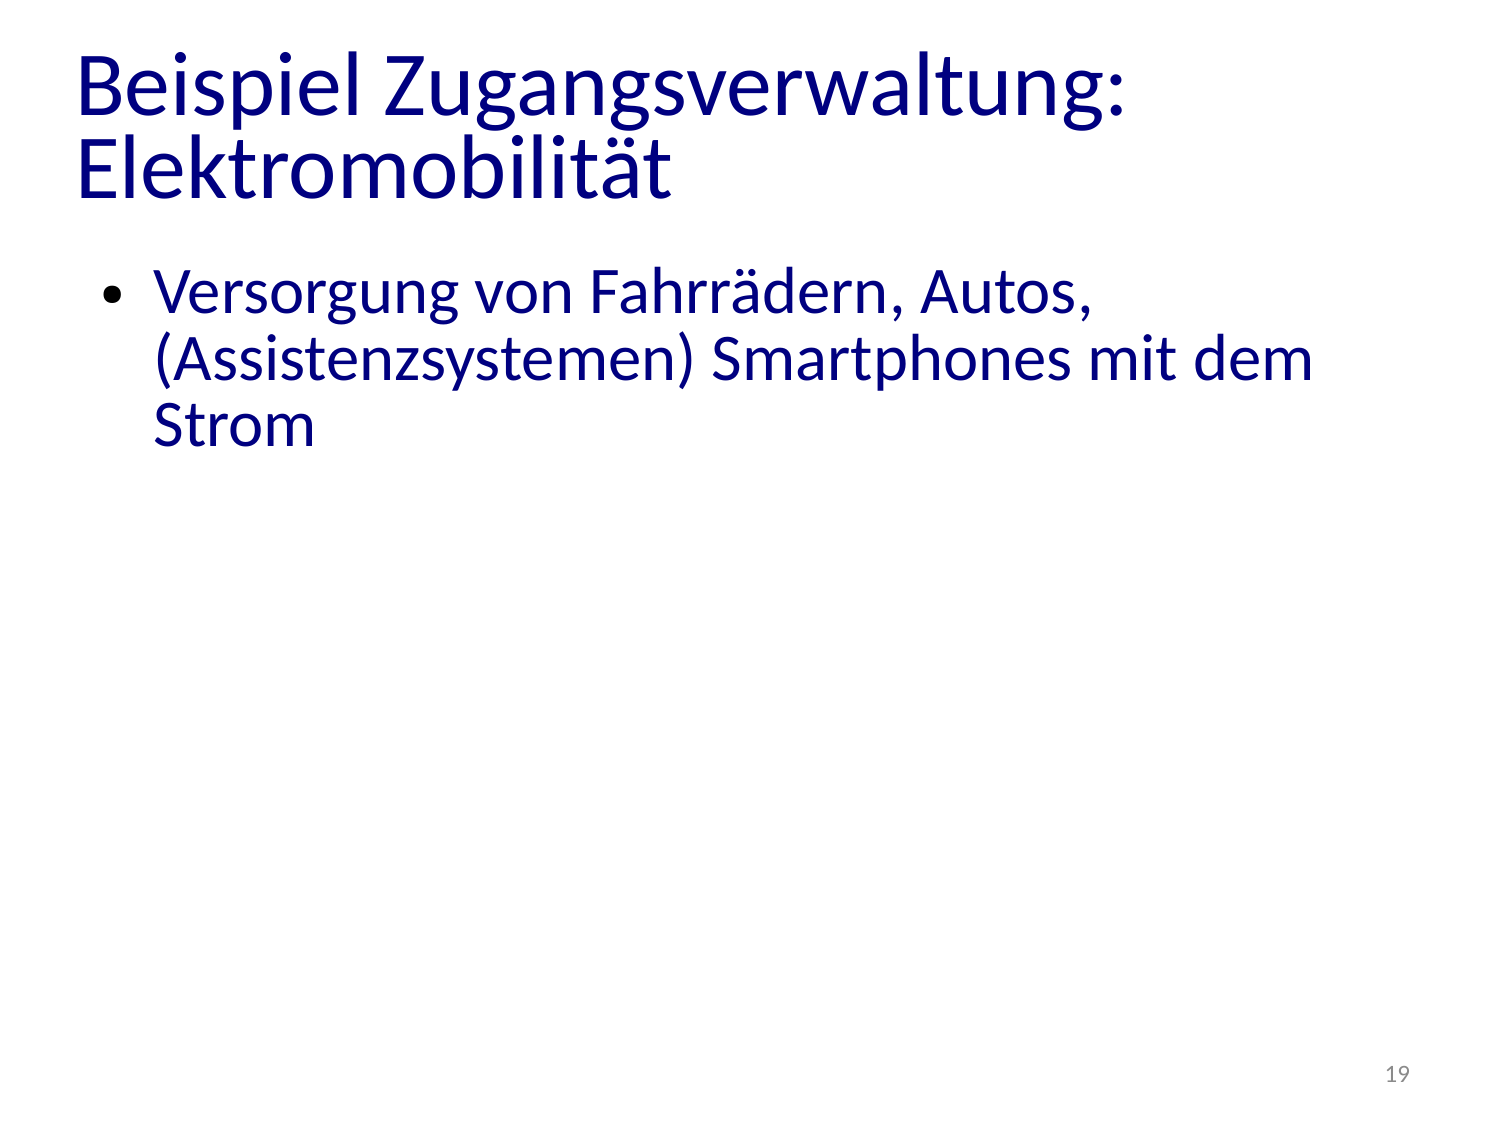

# Beispiel Zugangsverwaltung: Elektromobilität
Versorgung von Fahrrädern, Autos, (Assistenzsystemen) Smartphones mit dem Strom
Gustav Wall
19